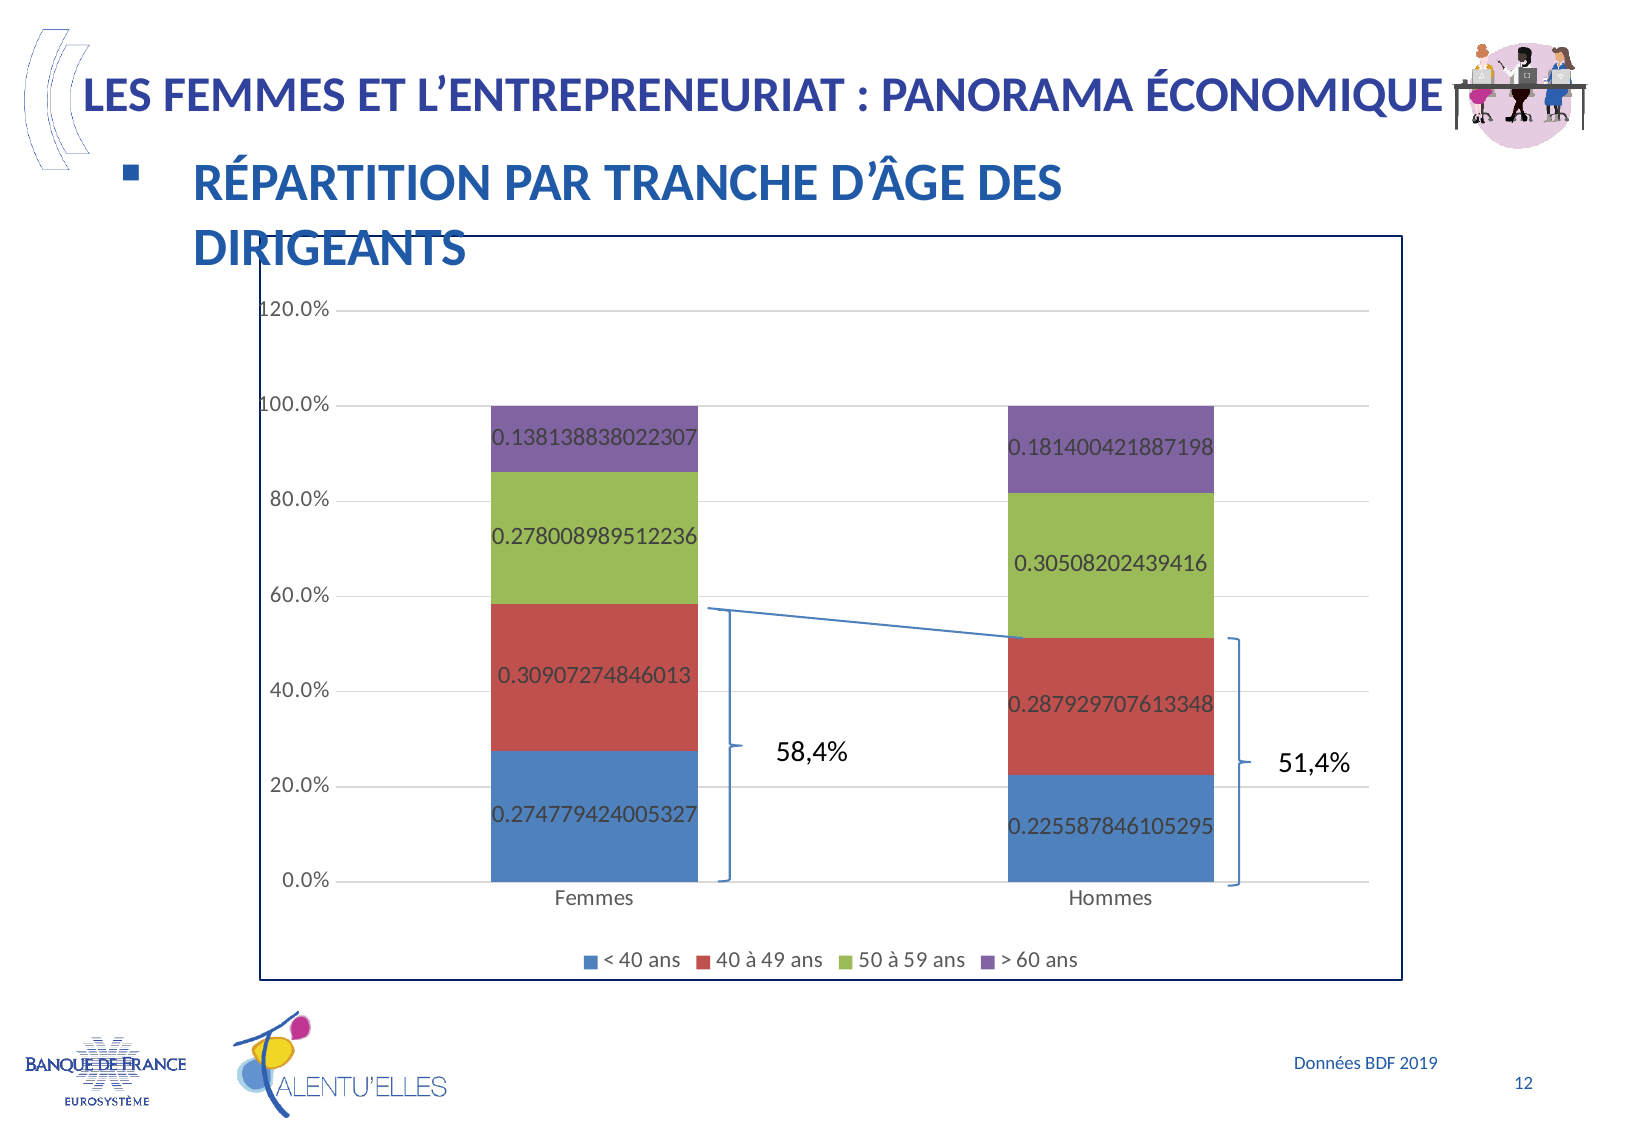

# Les Femmes et l’entrepreneuriat : panorama économique
Répartition par tranche d’âge des dirigeants
### Chart
| Category | < 40 ans | 40 à 49 ans | 50 à 59 ans | > 60 ans |
|---|---|---|---|---|
| Femmes | 0.274779424005327 | 0.30907274846013 | 0.278008989512236 | 0.138138838022307 |
| Hommes | 0.225587846105295 | 0.287929707613348 | 0.30508202439416 | 0.181400421887198 |
58,4%
51,4%
Données BDF 2019